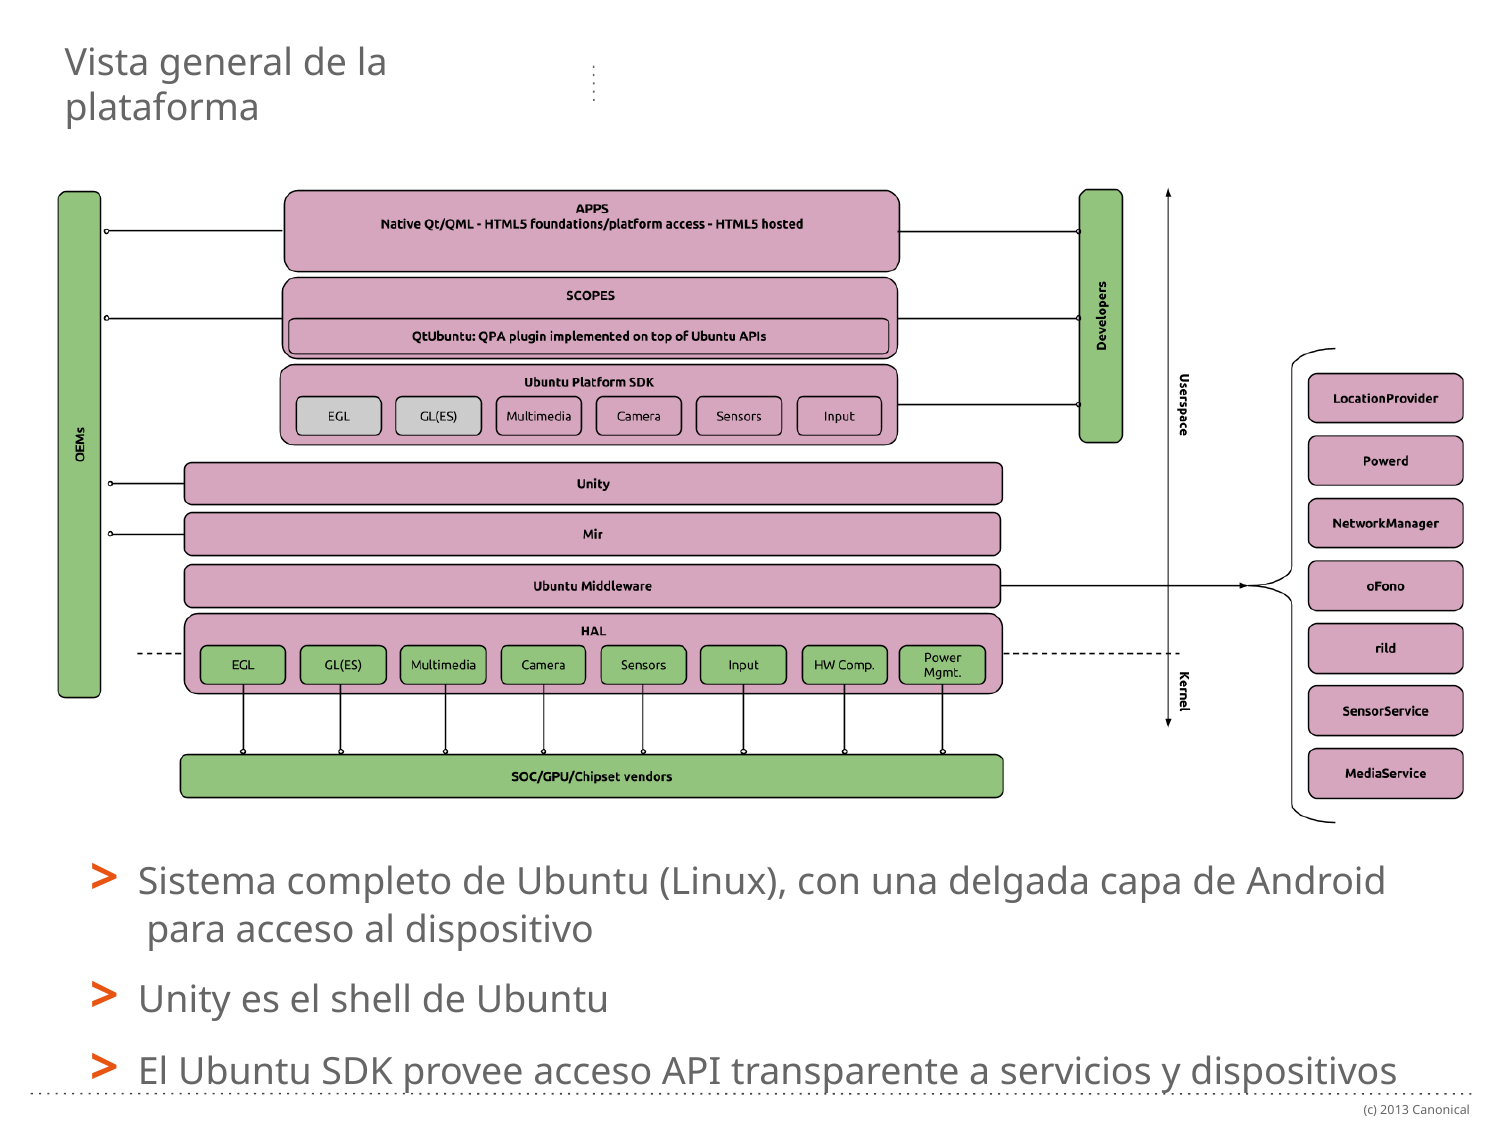

# Vista general de la plataforma
> Sistema completo de Ubuntu (Linux), con una delgada capa de Android para acceso al dispositivo
> Unity es el shell de Ubuntu
> El Ubuntu SDK provee acceso API transparente a servicios y dispositivos
(c) 2013 Canonical